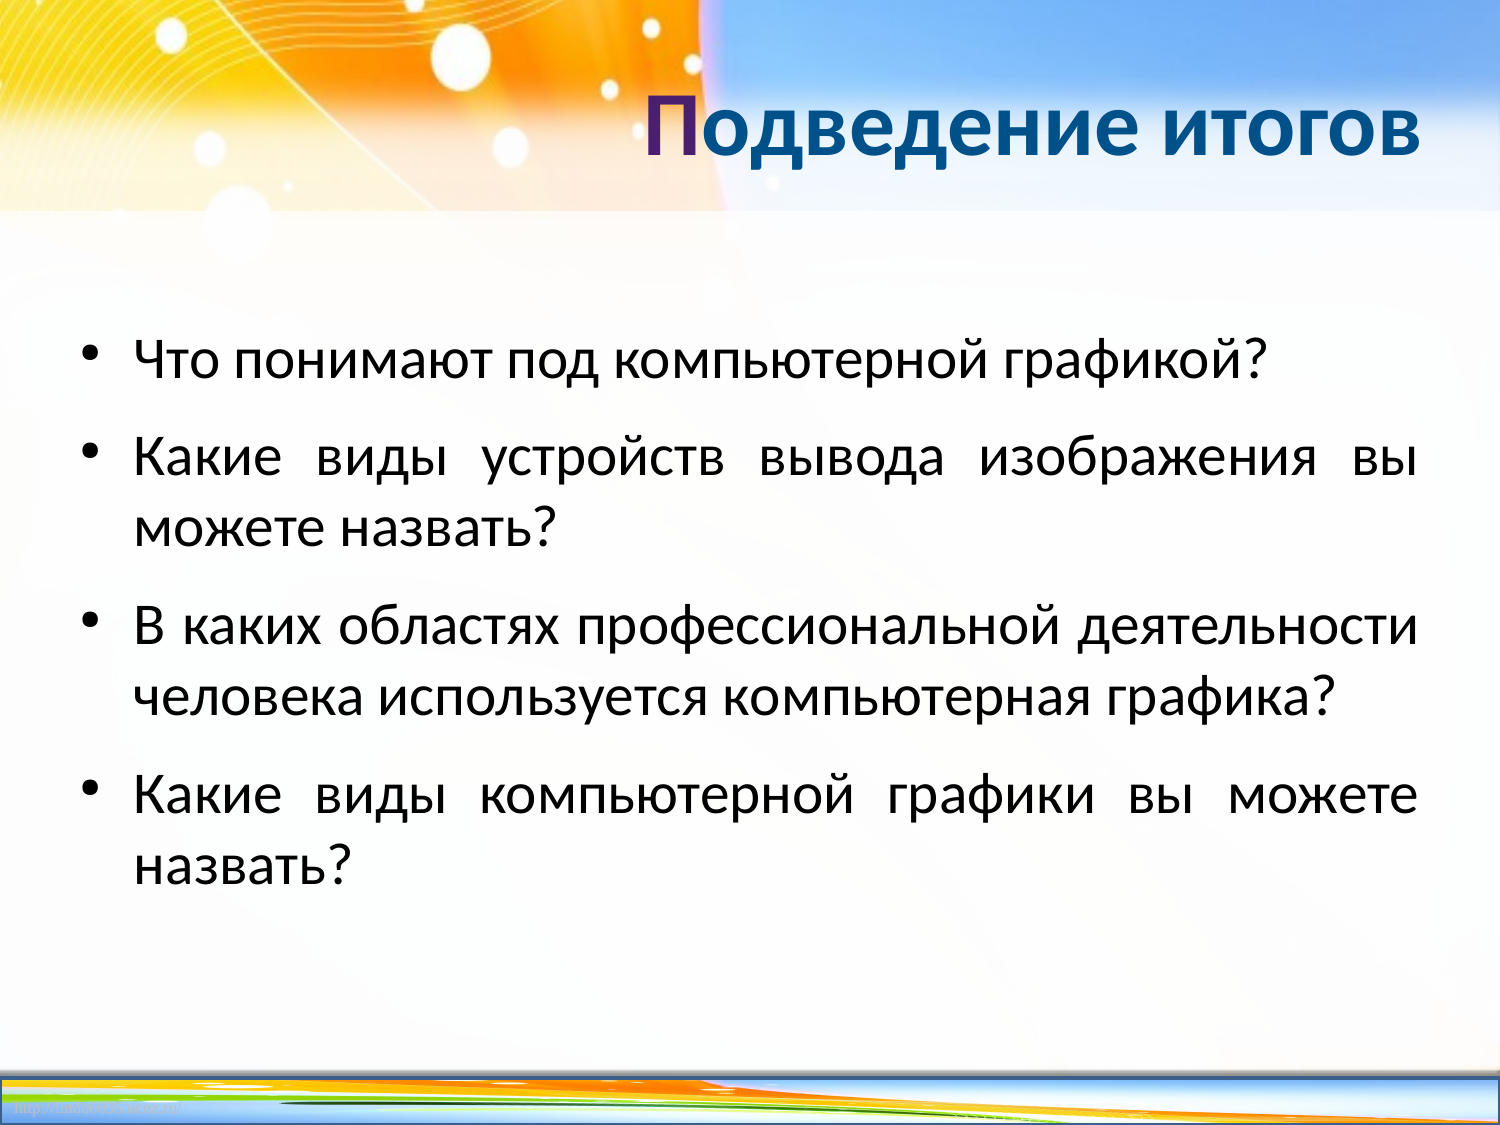

Подведение итогов
# Что понимают под компьютерной графикой?
Какие виды устройств вывода изображения вы можете назвать?
В каких областях профессиональной деятельности человека используется компьютерная графика?
Какие виды компьютерной графики вы можете назвать?